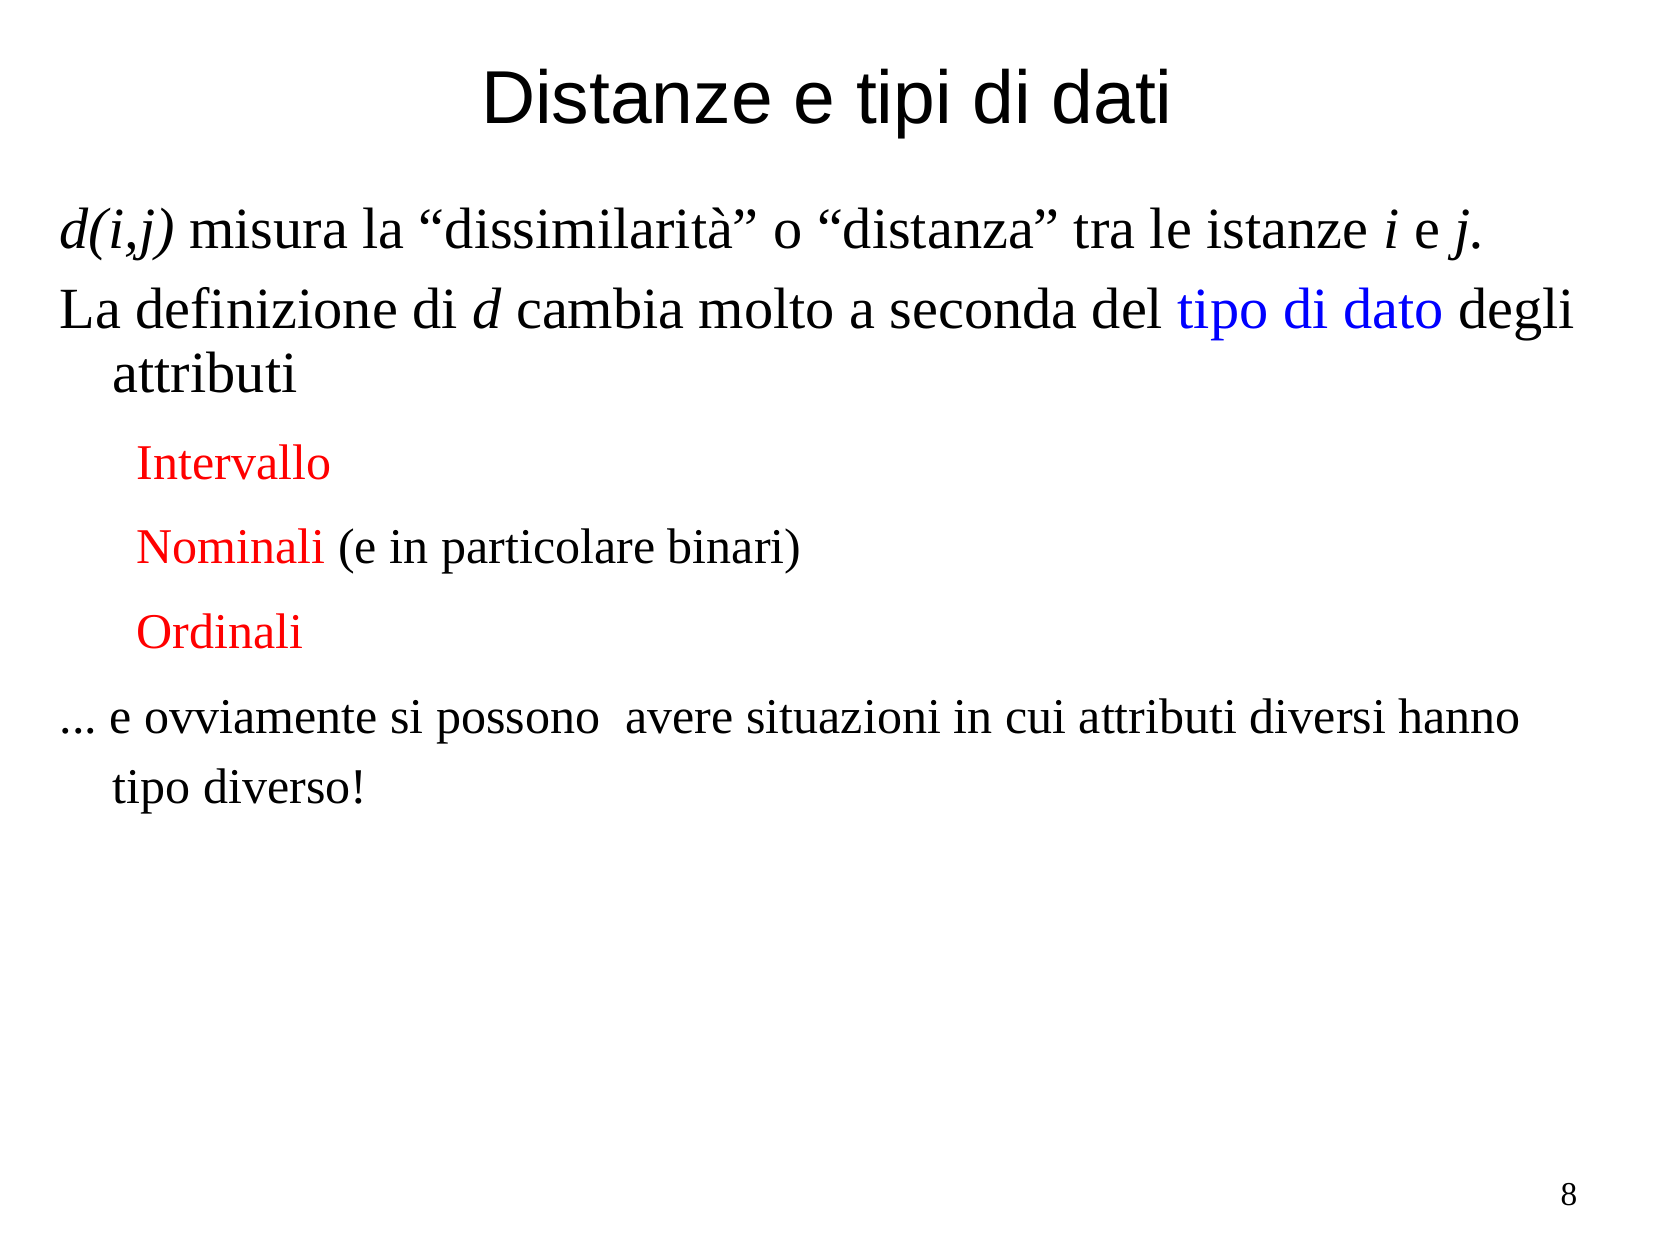

# Distanze e tipi di dati
d(i,j) misura la “dissimilarità” o “distanza” tra le istanze i e j.
La definizione di d cambia molto a seconda del tipo di dato degli attributi
Intervallo
Nominali (e in particolare binari)
Ordinali
... e ovviamente si possono avere situazioni in cui attributi diversi hanno tipo diverso!